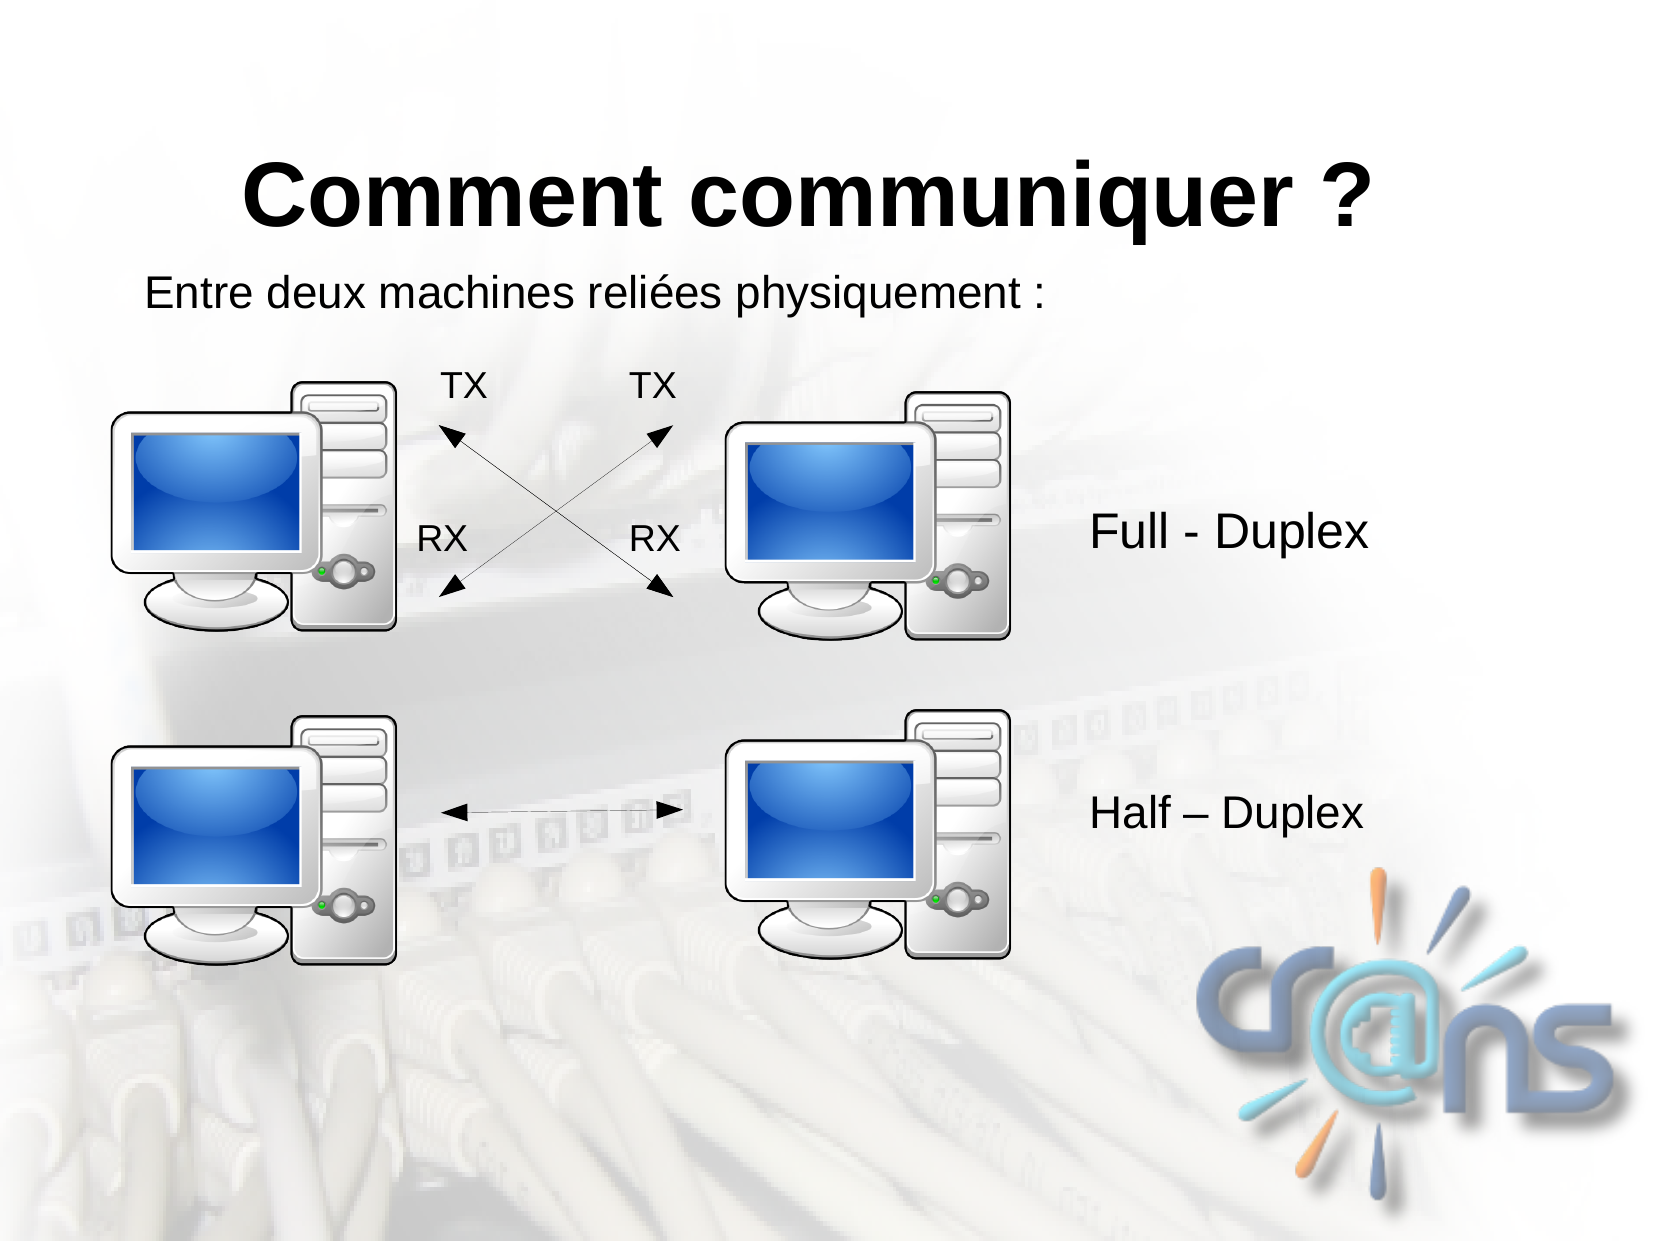

# Comment communiquer ?
Entre deux machines reliées physiquement :
TX
TX
Full - Duplex
RX
RX
Half – Duplex